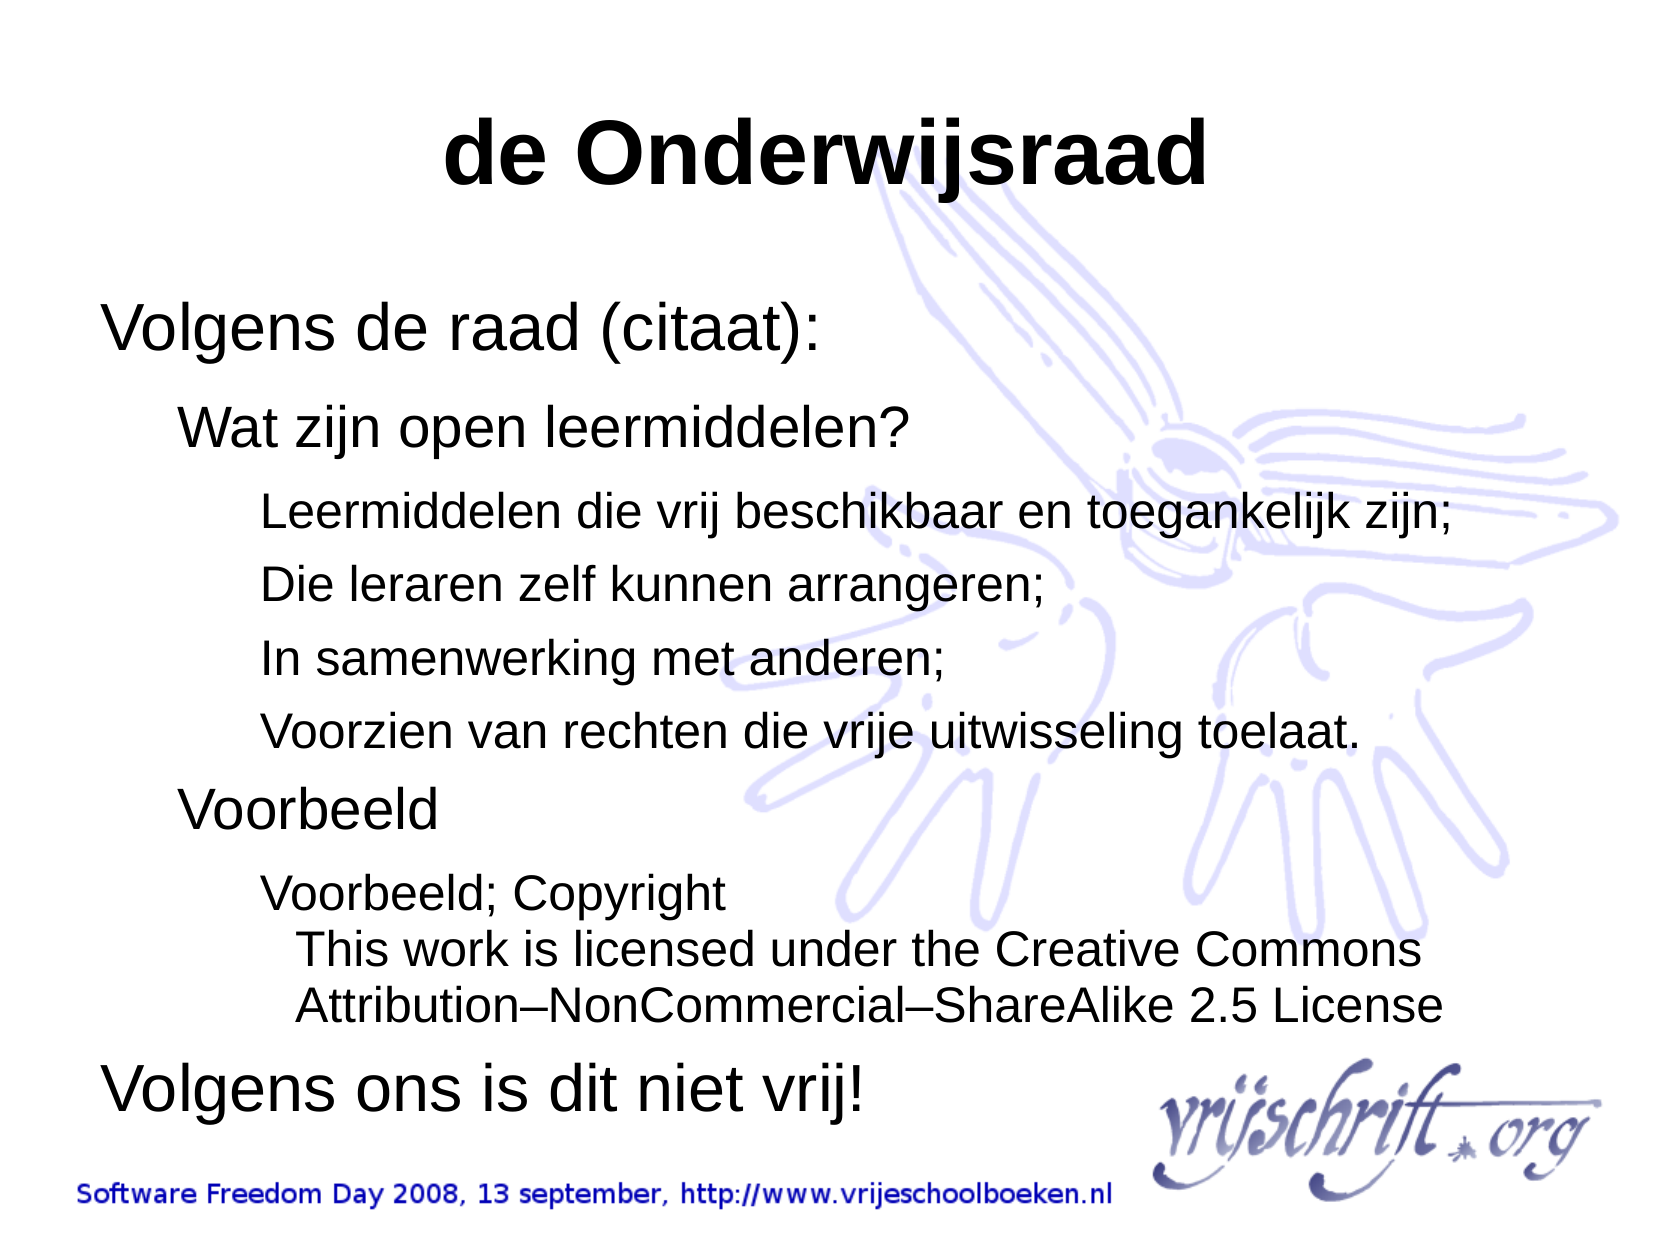

# de Onderwijsraad
Volgens de raad (citaat):
Wat zijn open leermiddelen?
Leermiddelen die vrij beschikbaar en toegankelijk zijn;
Die leraren zelf kunnen arrangeren;
In samenwerking met anderen;
Voorzien van rechten die vrije uitwisseling toelaat.
Voorbeeld
Voorbeeld; Copyright
This work is licensed under the Creative Commons
Attribution–NonCommercial–ShareAlike 2.5 License
Volgens ons is dit niet vrij!